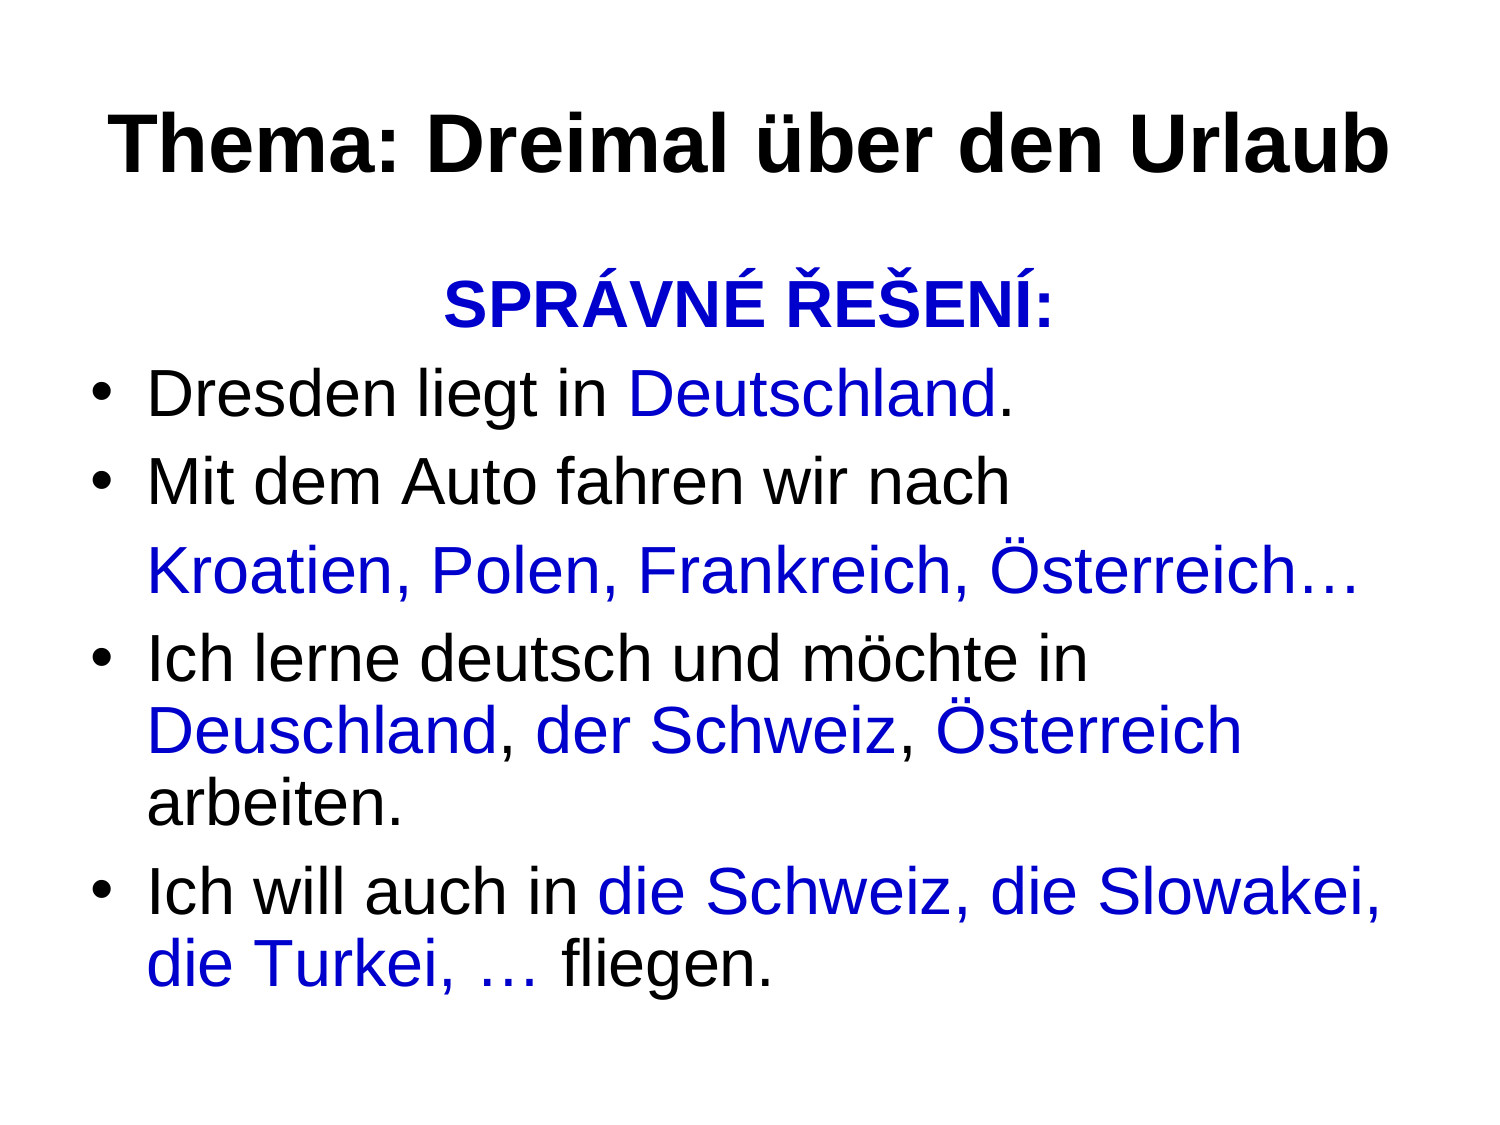

# Thema: Dreimal über den Urlaub
SPRÁVNÉ ŘEŠENÍ:
Dresden liegt in Deutschland.
Mit dem Auto fahren wir nach
	Kroatien, Polen, Frankreich, Österreich…
Ich lerne deutsch und möchte in Deuschland, der Schweiz, Österreich arbeiten.
Ich will auch in die Schweiz, die Slowakei, die Turkei, … fliegen.